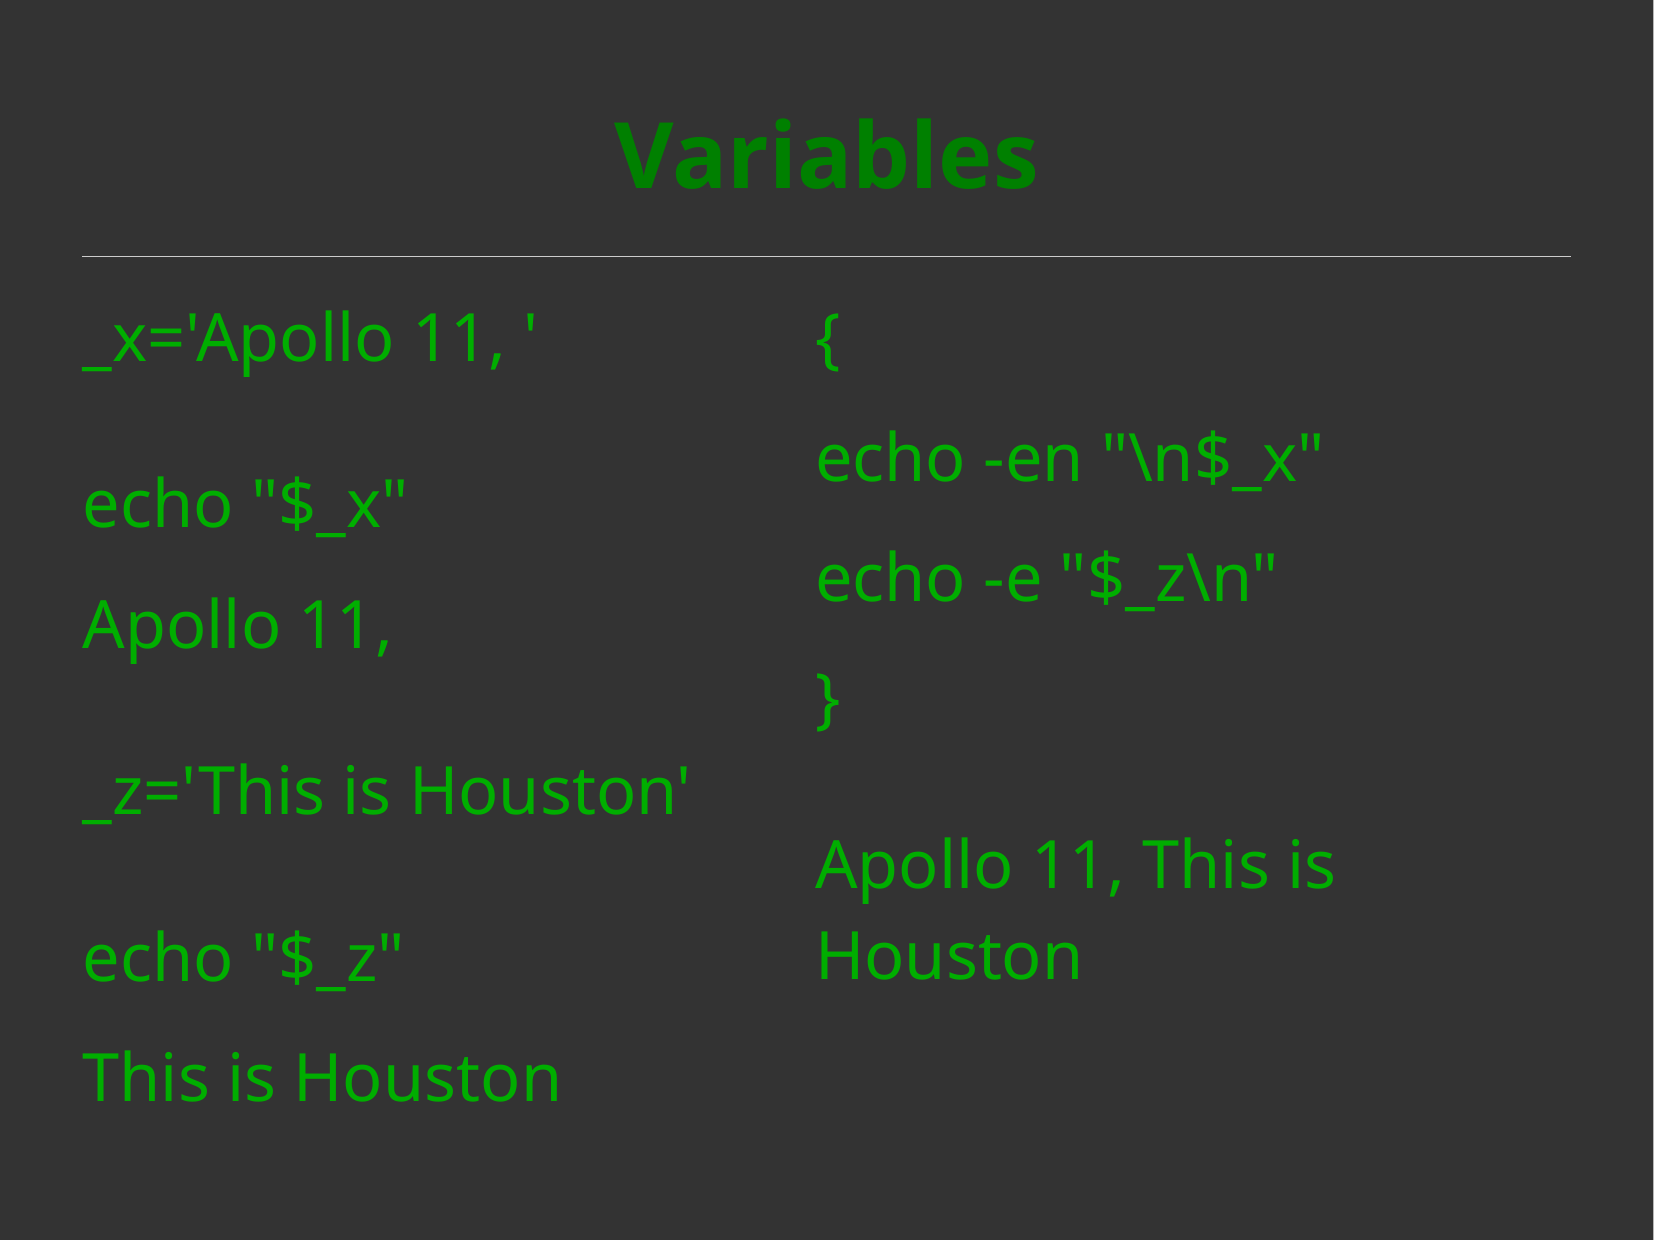

# Variables
_x='Apollo 11, '
echo "$_x"
Apollo 11,
_z='This is Houston'
echo "$_z"
This is Houston
{
echo -en "\n$_x"
echo -e "$_z\n"
}
Apollo 11, This is Houston